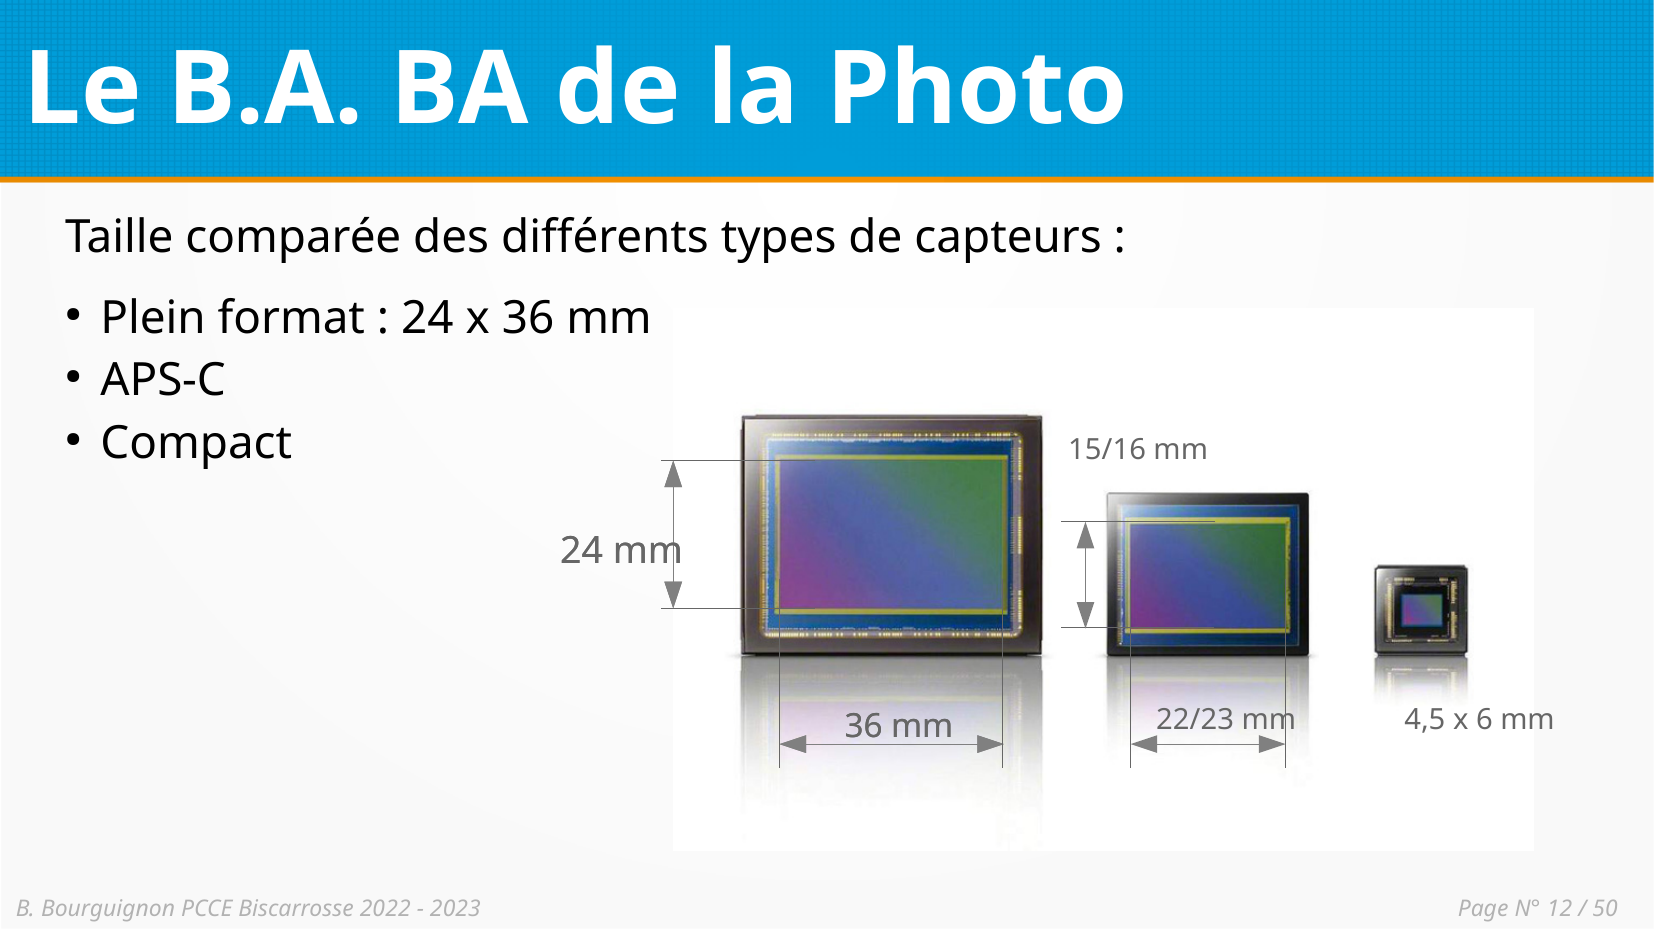

# Le B.A. BA de la Photo
Taille comparée des différents types de capteurs :
Plein format : 24 x 36 mm
APS-C
Compact
15/16 mm
24 mm
24 mm
22/23 mm
4,5 x 6 mm
36 mm
36 mm